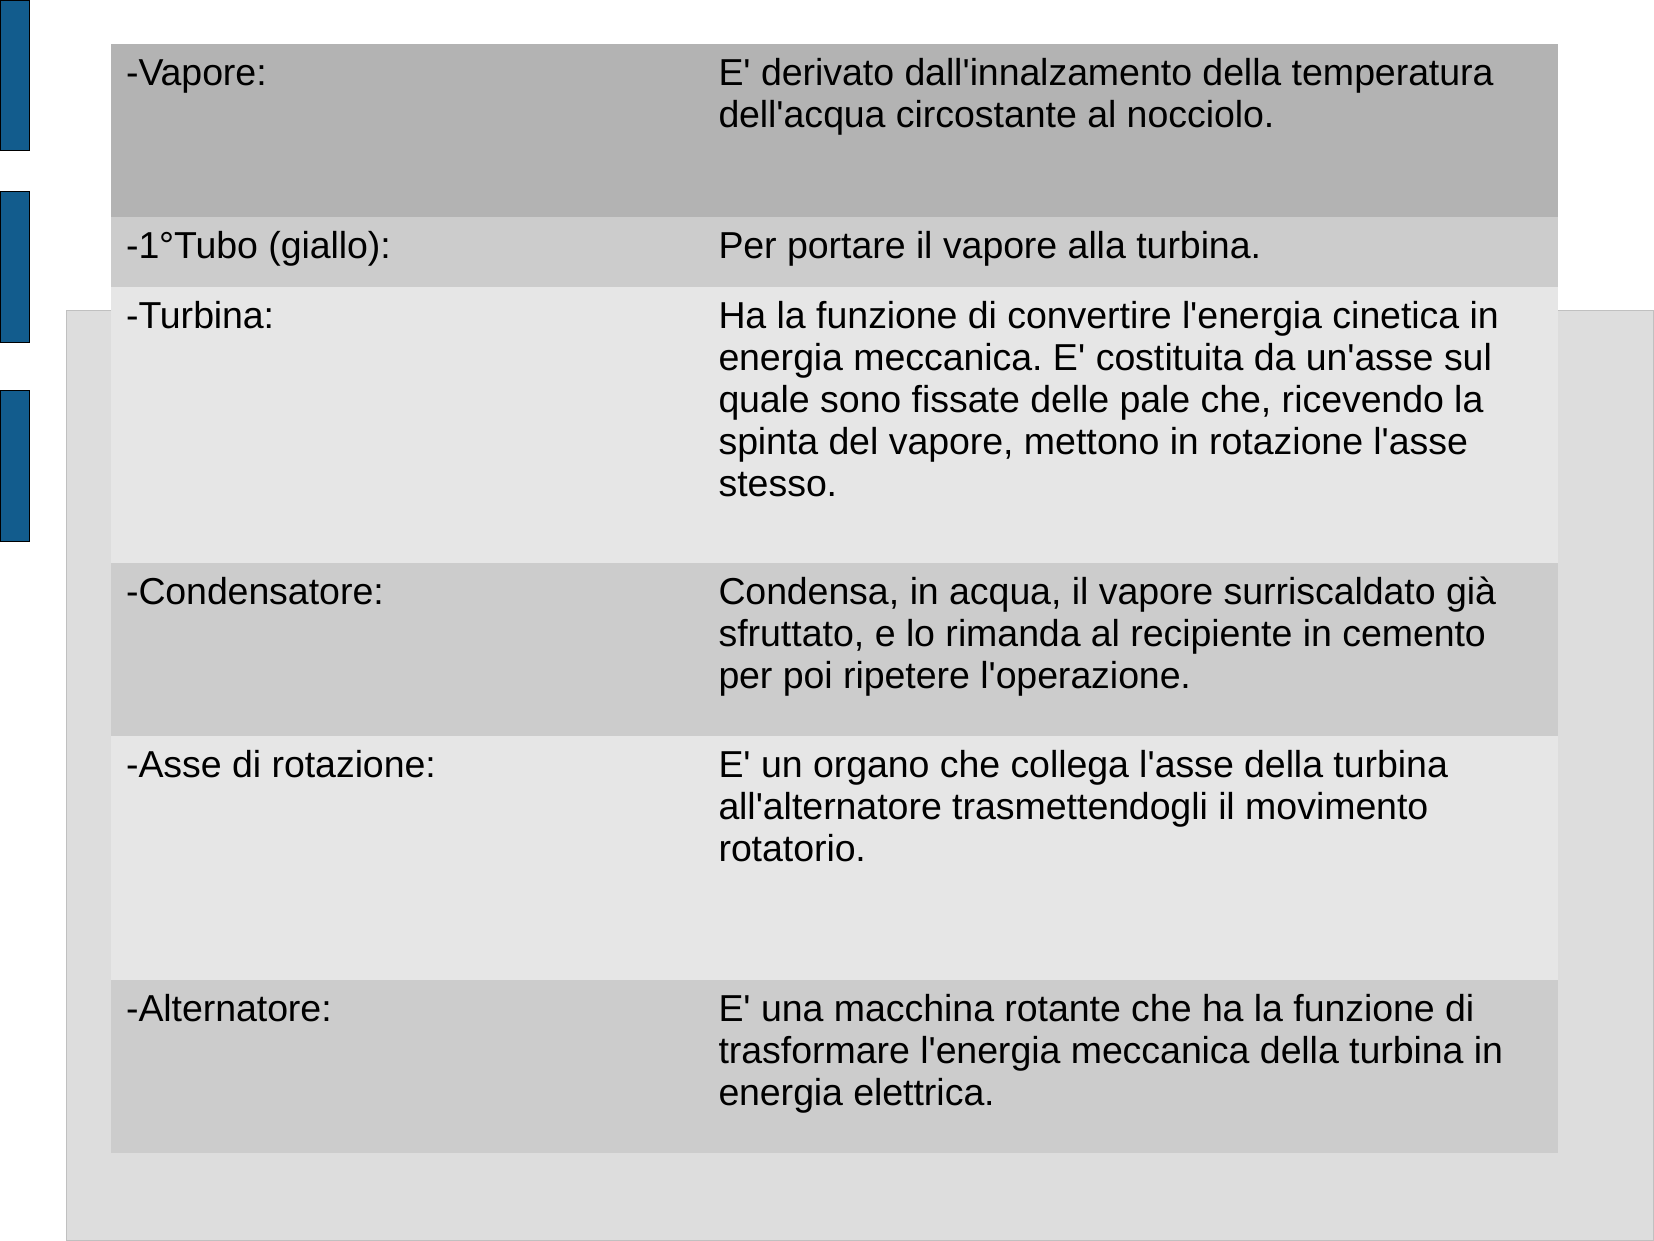

| -Vapore: | E' derivato dall'innalzamento della temperatura dell'acqua circostante al nocciolo. |
| --- | --- |
| -1°Tubo (giallo): | Per portare il vapore alla turbina. |
| -Turbina: | Ha la funzione di convertire l'energia cinetica in energia meccanica. E' costituita da un'asse sul quale sono fissate delle pale che, ricevendo la spinta del vapore, mettono in rotazione l'asse stesso. |
| -Condensatore: | Condensa, in acqua, il vapore surriscaldato già sfruttato, e lo rimanda al recipiente in cemento per poi ripetere l'operazione. |
| -Asse di rotazione: | E' un organo che collega l'asse della turbina all'alternatore trasmettendogli il movimento rotatorio. |
| -Alternatore: | E' una macchina rotante che ha la funzione di trasformare l'energia meccanica della turbina in energia elettrica. |